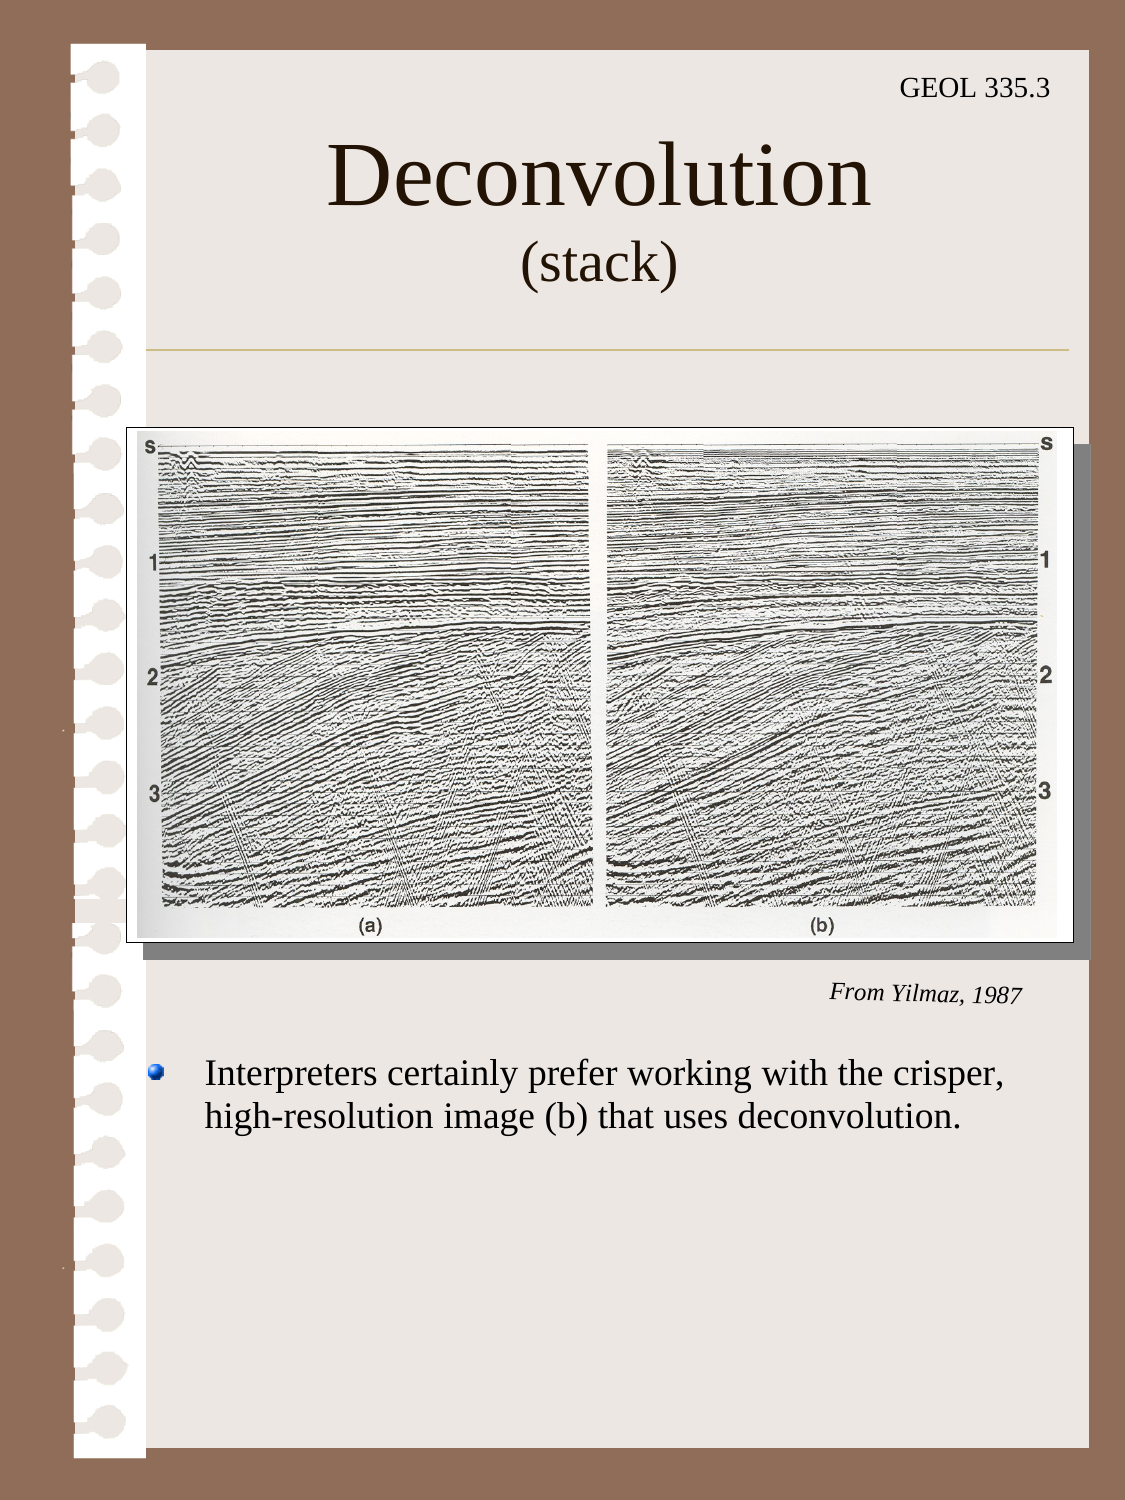

# Deconvolution (stack)
From Yilmaz, 1987
Interpreters certainly prefer working with the crisper, high-resolution image (b) that uses deconvolution.